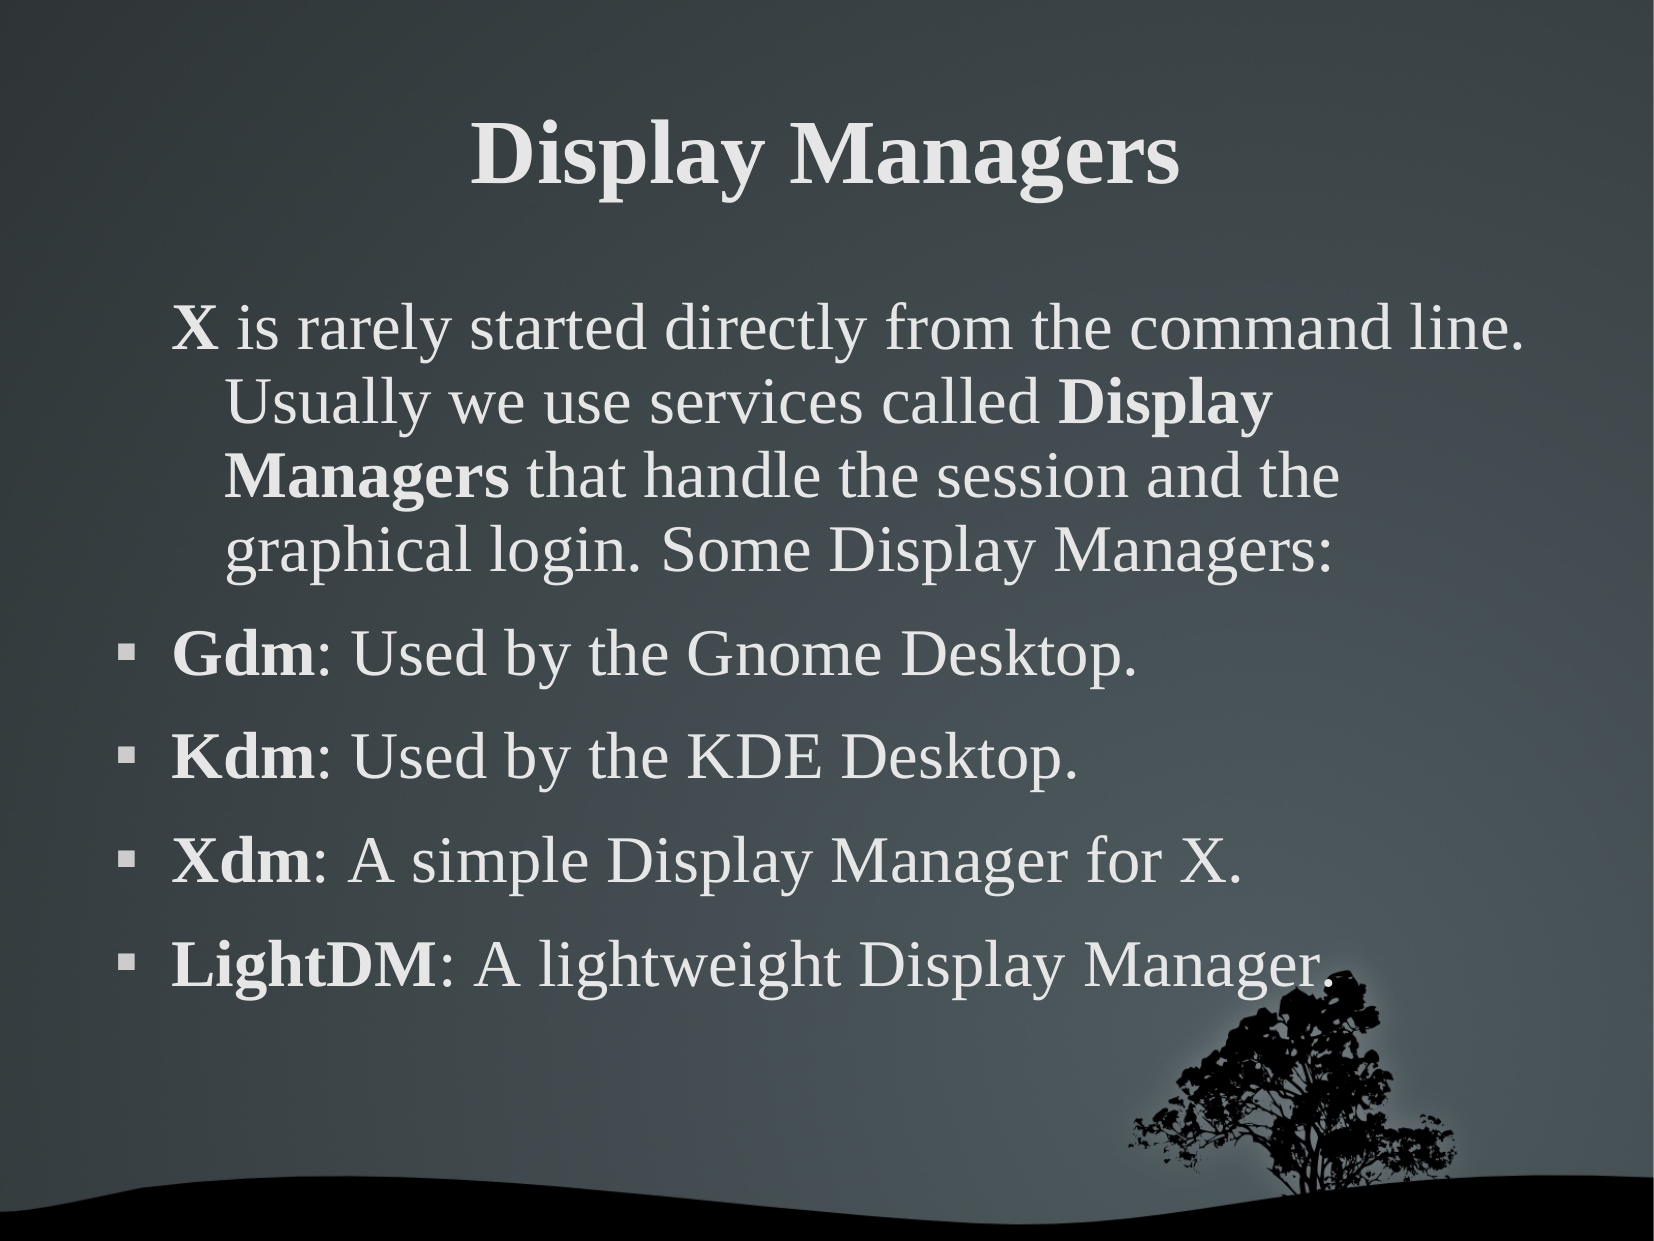

# Display Managers
X is rarely started directly from the command line. Usually we use services called Display Managers that handle the session and the graphical login. Some Display Managers:
Gdm: Used by the Gnome Desktop.
Kdm: Used by the KDE Desktop.
Xdm: A simple Display Manager for X.
LightDM: A lightweight Display Manager.